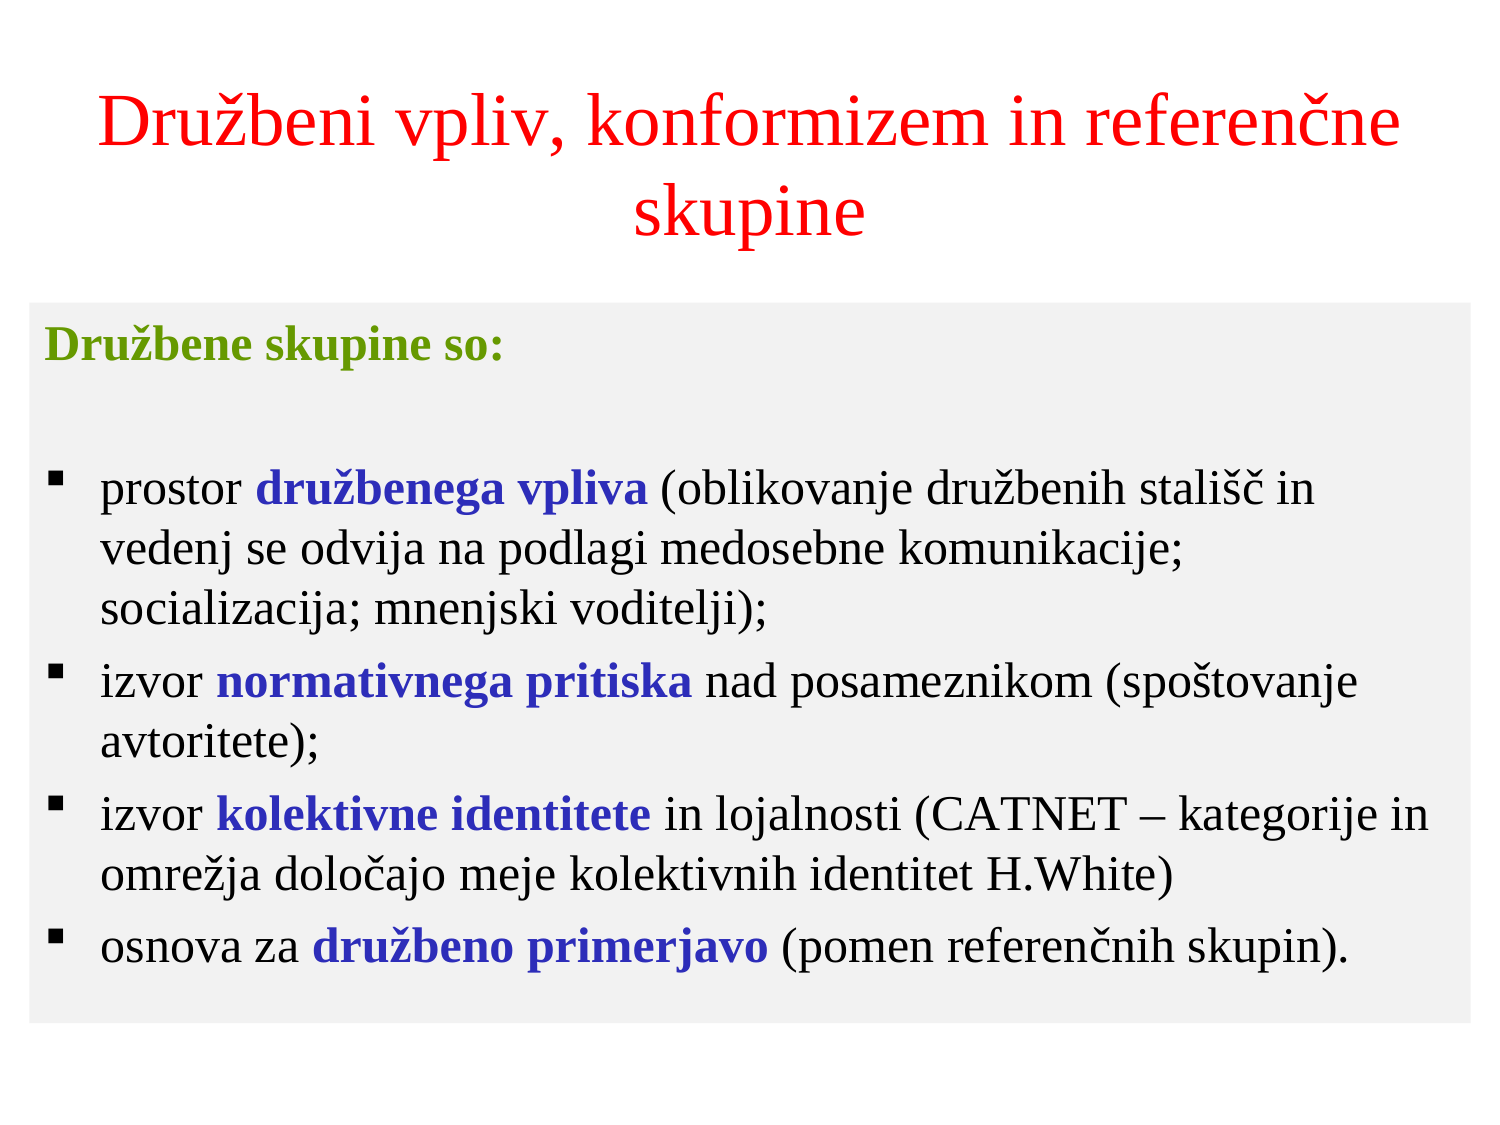

# Družbeni vpliv, konformizem in referenčne skupine
Družbene skupine so:
prostor družbenega vpliva (oblikovanje družbenih stališč in vedenj se odvija na podlagi medosebne komunikacije; socializacija; mnenjski voditelji);
izvor normativnega pritiska nad posameznikom (spoštovanje avtoritete);
izvor kolektivne identitete in lojalnosti (CATNET – kategorije in omrežja določajo meje kolektivnih identitet H.White)
osnova za družbeno primerjavo (pomen referenčnih skupin).